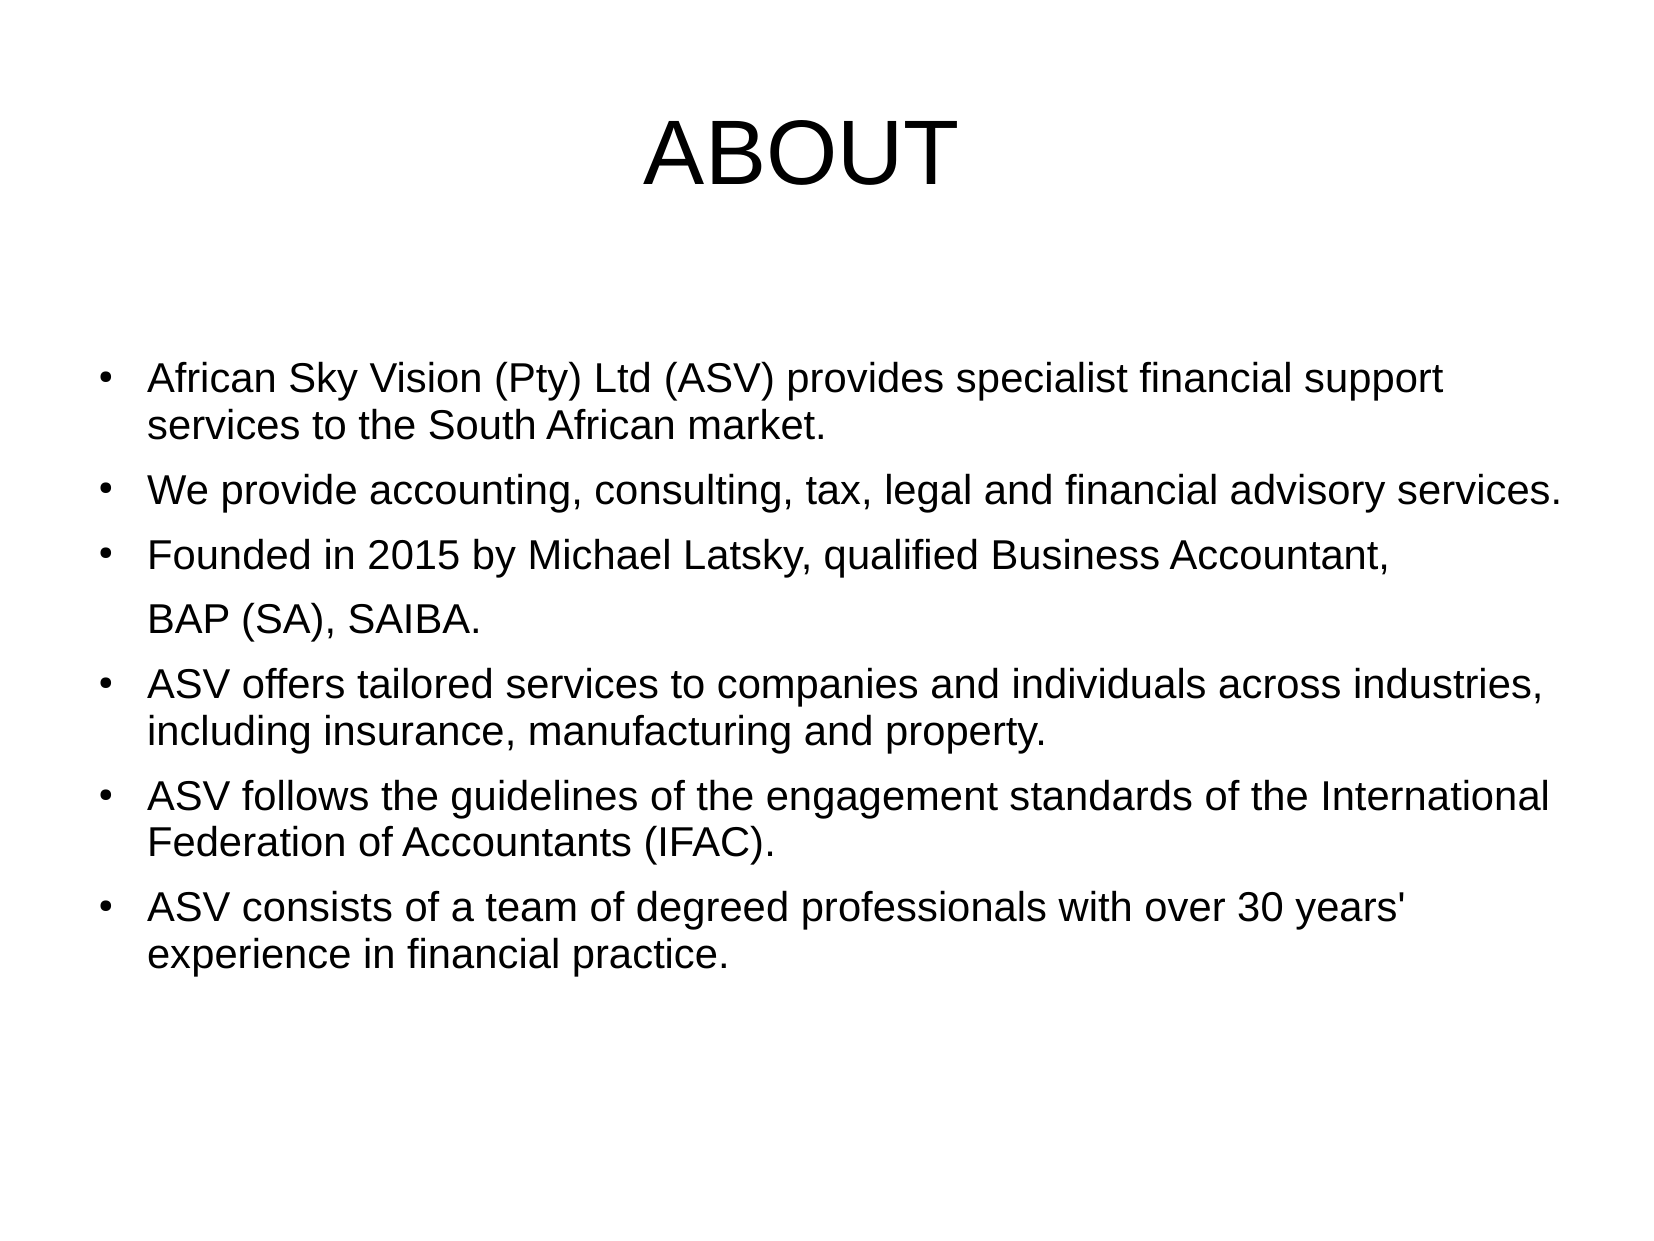

# ABOUT
African Sky Vision (Pty) Ltd (ASV) provides specialist financial support services to the South African market.
We provide accounting, consulting, tax, legal and financial advisory services.
Founded in 2015 by Michael Latsky, qualified Business Accountant,
BAP (SA), SAIBA.
ASV offers tailored services to companies and individuals across industries, including insurance, manufacturing and property.
ASV follows the guidelines of the engagement standards of the International Federation of Accountants (IFAC).
ASV consists of a team of degreed professionals with over 30 years' experience in financial practice.